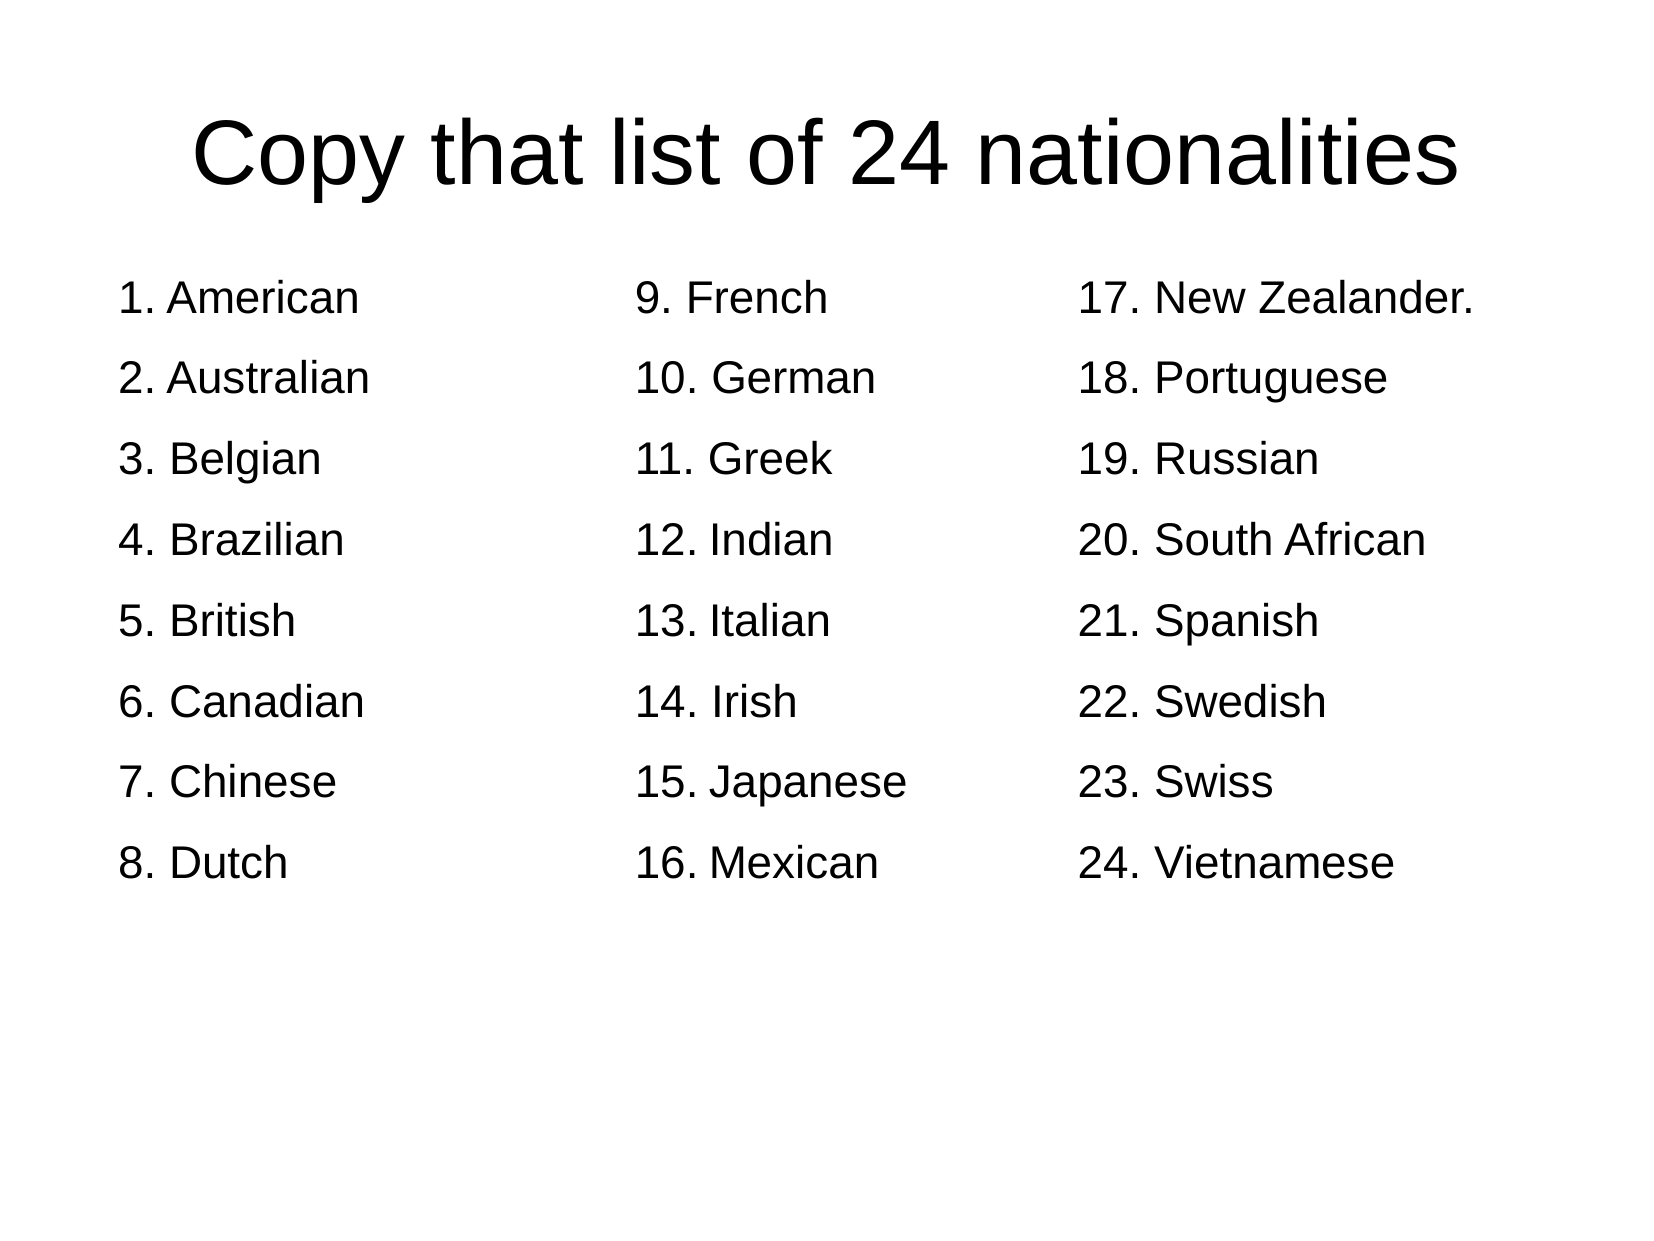

# Copy that list of 24 nationalities
1. American 				9. French				17. New Zealander.
2. Australian 				10. German			18. Portuguese
3. Belgian 					11. Greek 				19. Russian
4. Brazilian 				12.	Indian				20. South African
5. British 					13.	Italian				21. Spanish
6. Canadian 				14. Irish				22. Swedish
7. Chinese 				15.	Japanese			23. Swiss
8. Dutch 					16.	Mexican			24. Vietnamese